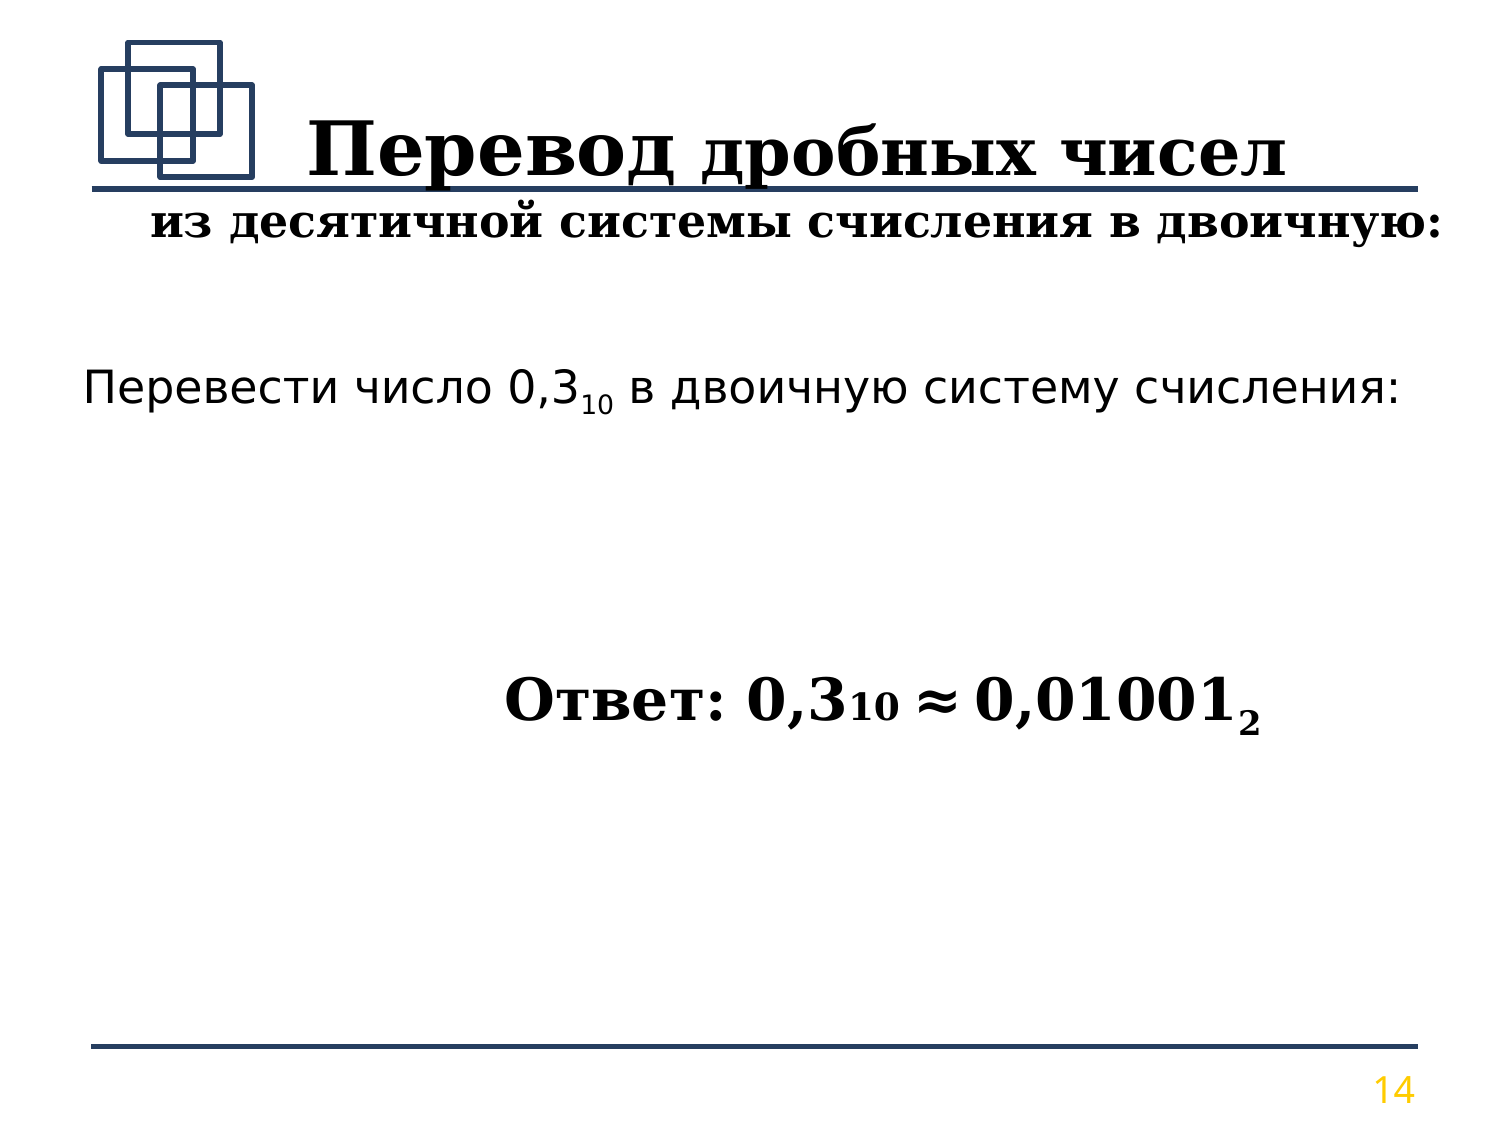

# Перевод дробных чисел из десятичной системы счисления в двоичную:
 Перевести число 0,310 в двоичную систему счисления:
Ответ: 0,310 ≈ 0,010012